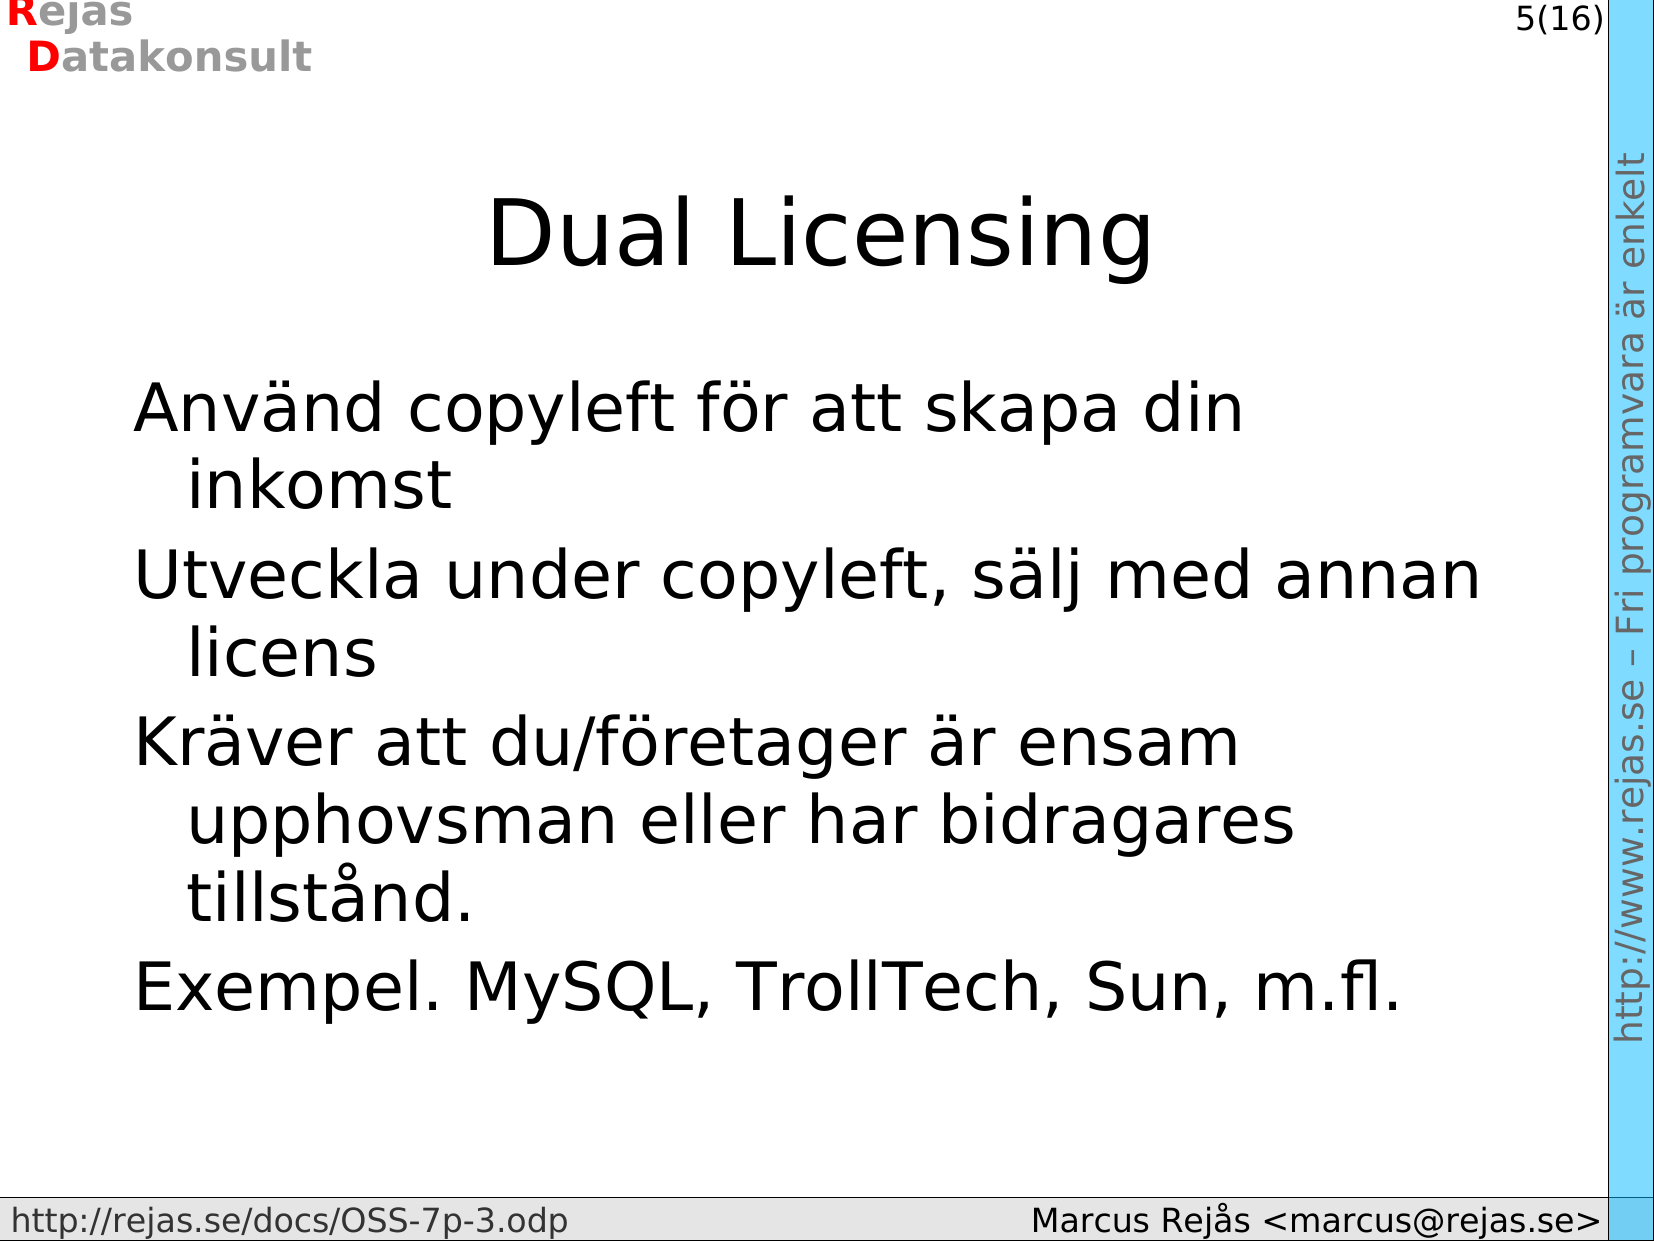

# Dual Licensing
Använd copyleft för att skapa din inkomst
Utveckla under copyleft, sälj med annan licens
Kräver att du/företager är ensam upphovsman eller har bidragares tillstånd.
Exempel. MySQL, TrollTech, Sun, m.fl.